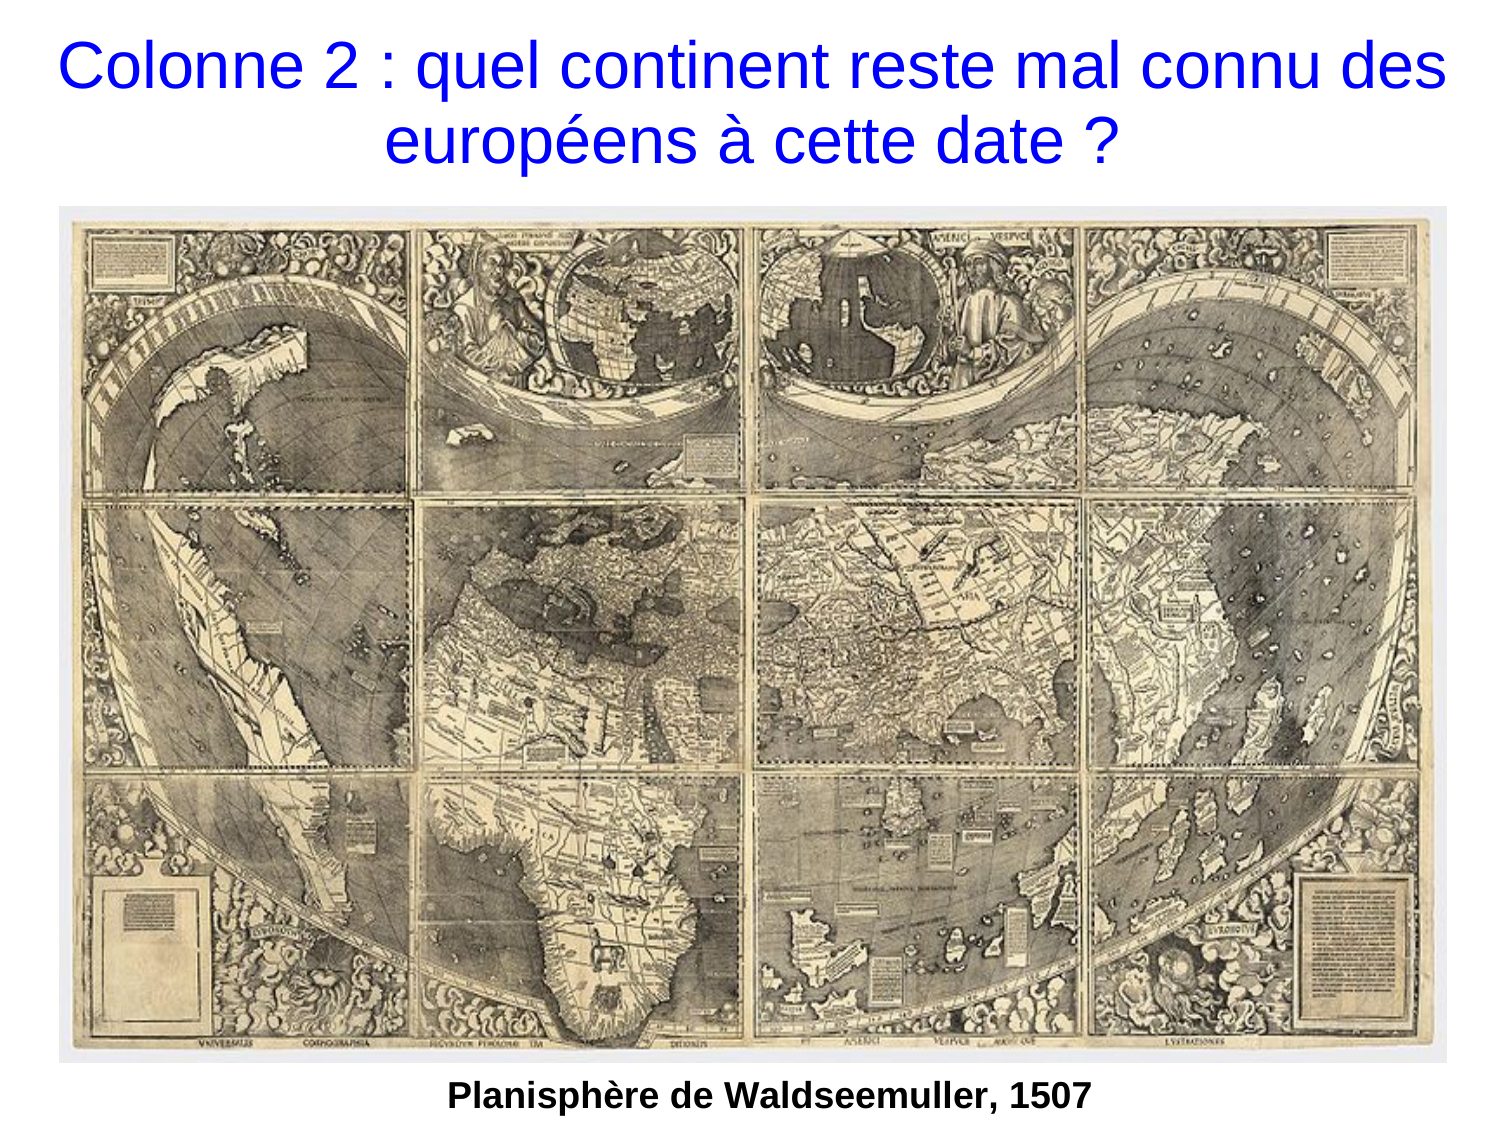

# Colonne 2 : quel continent reste mal connu des européens à cette date ?
 Planisphère de Waldseemuller, 1507